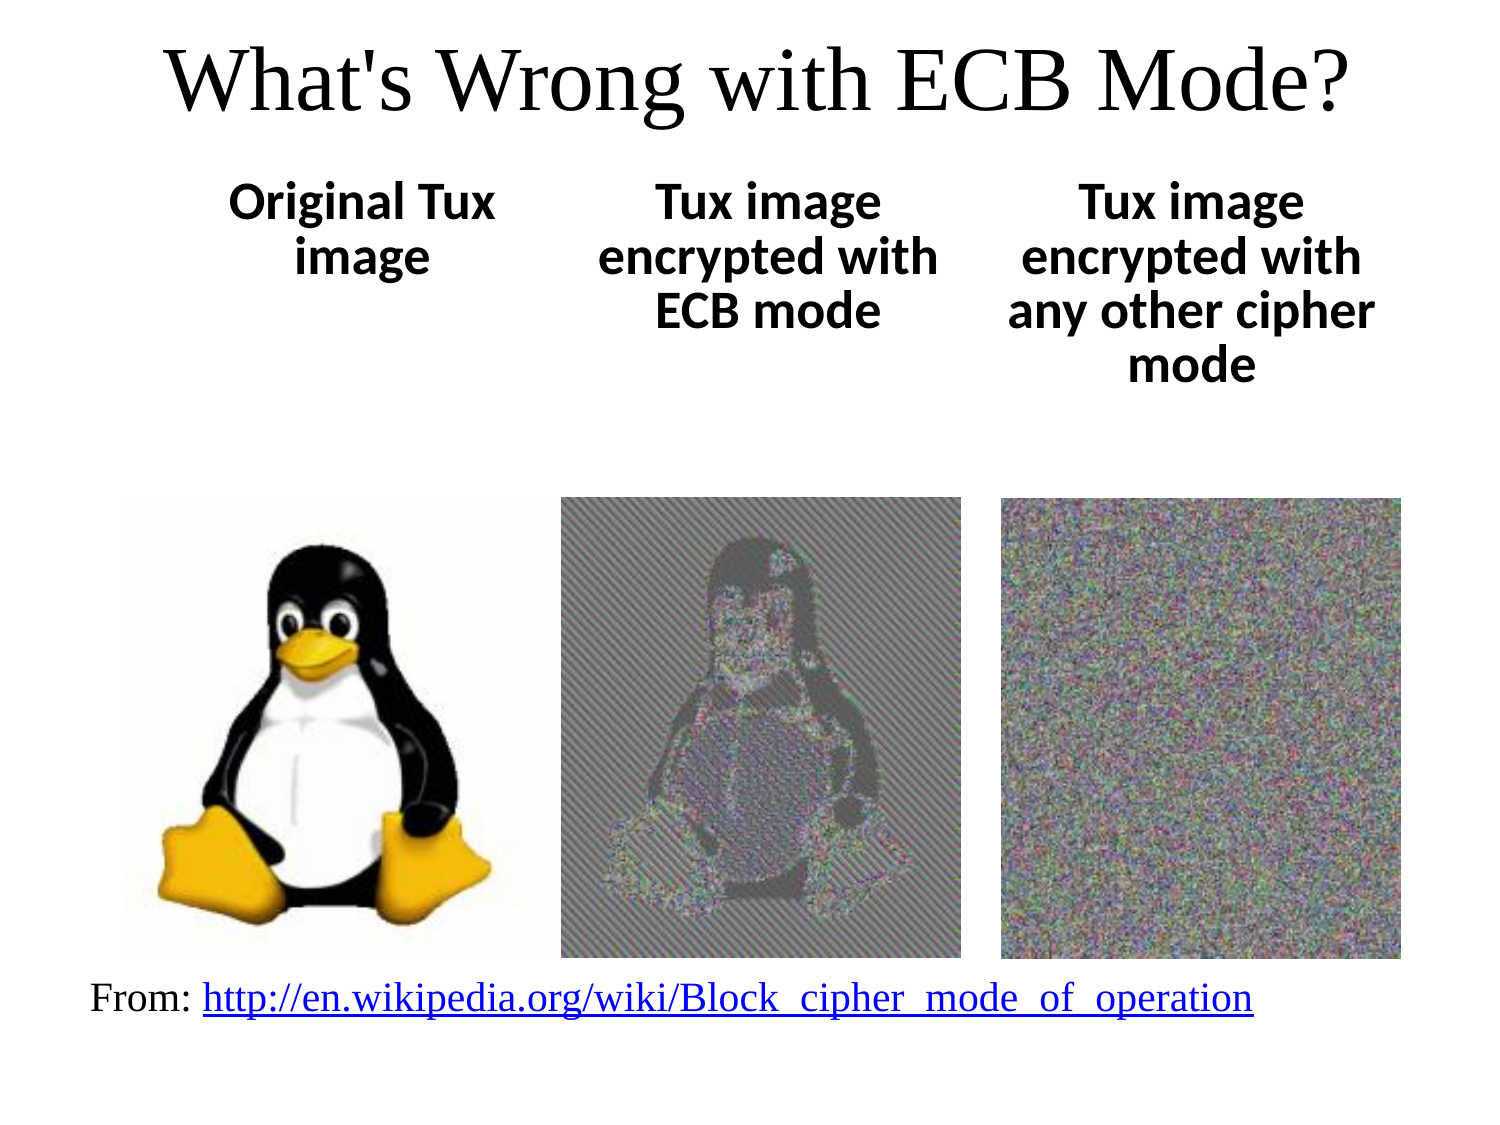

What's Wrong with ECB Mode?
| Original Tux image | Tux image encrypted with ECB mode | Tux image encrypted with any other cipher mode |
| --- | --- | --- |
From: http://en.wikipedia.org/wiki/Block_cipher_mode_of_operation